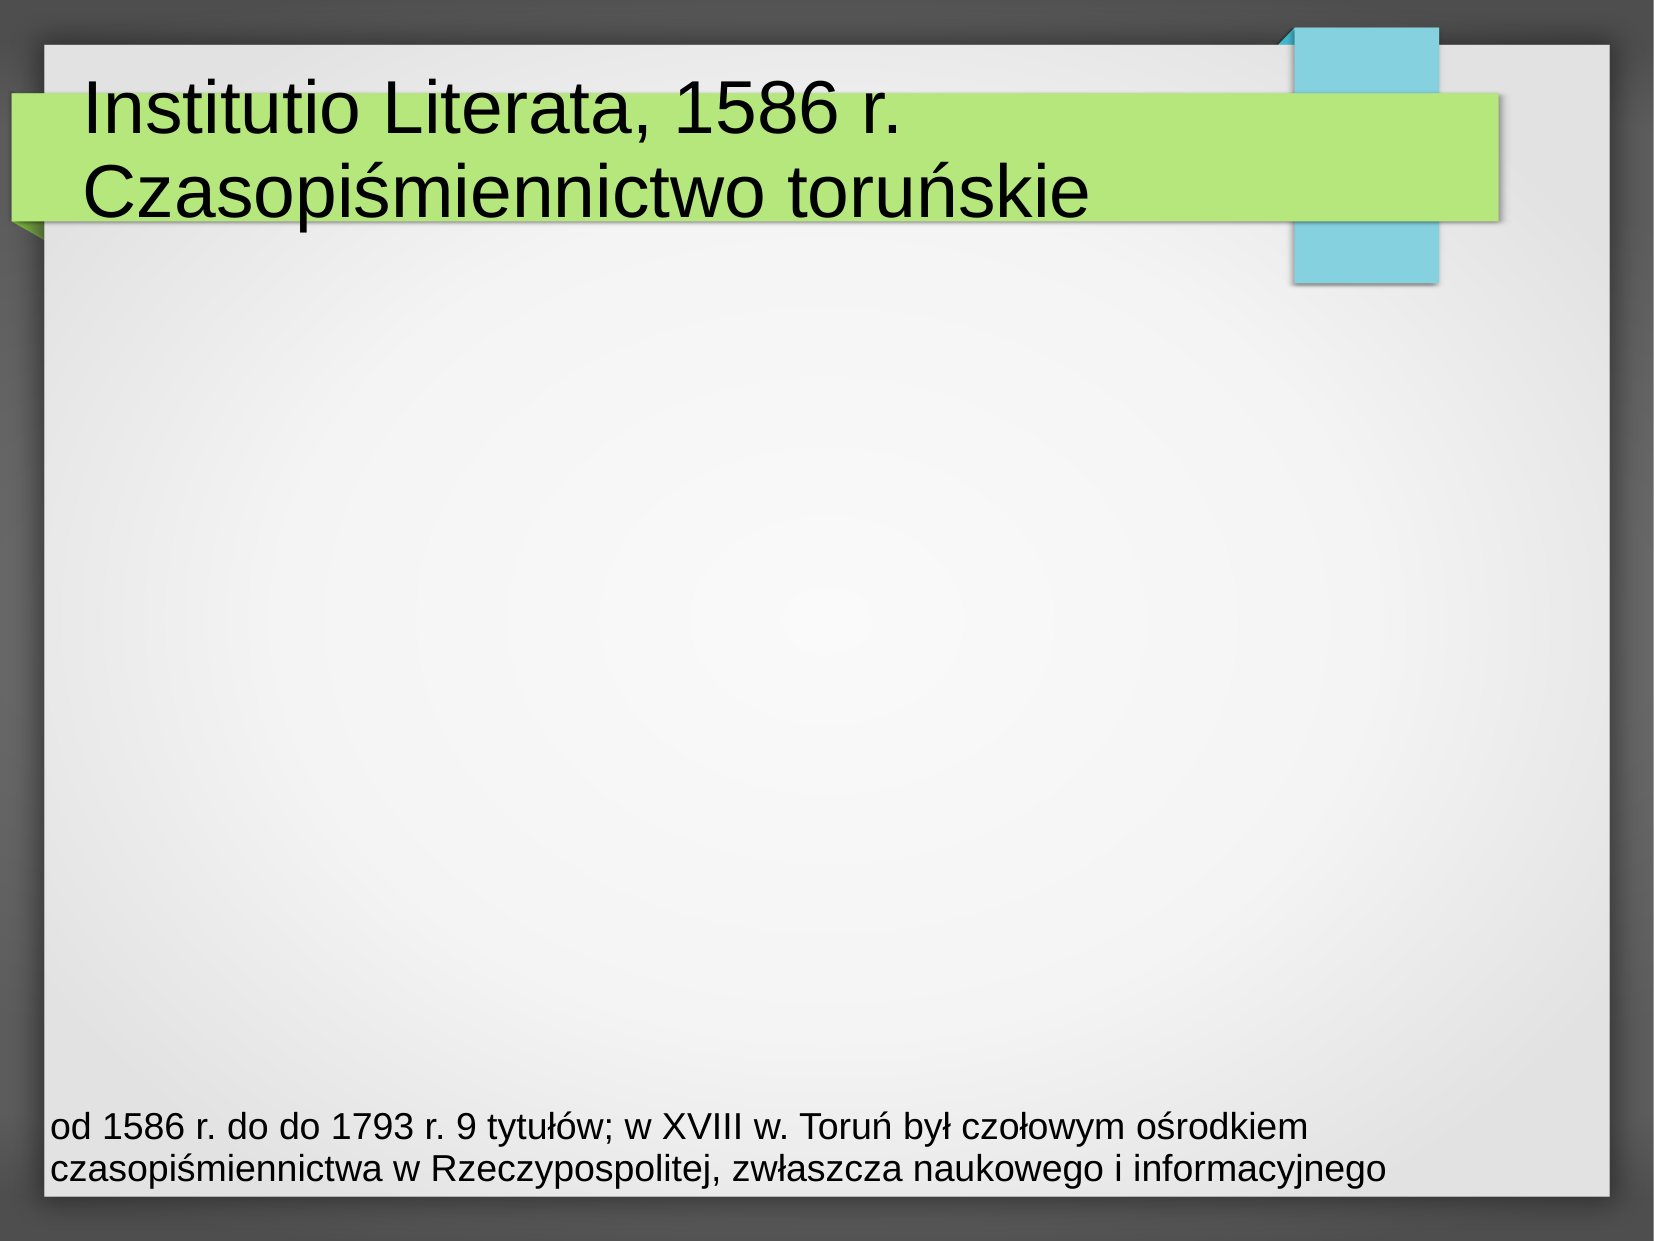

# Institutio Literata, 1586 r. Czasopiśmiennictwo toruńskie
od 1586 r. do do 1793 r. 9 tytułów; w XVIII w. Toruń był czołowym ośrodkiem czasopiśmiennictwa w Rzeczypospolitej, zwłaszcza naukowego i informacyjnego